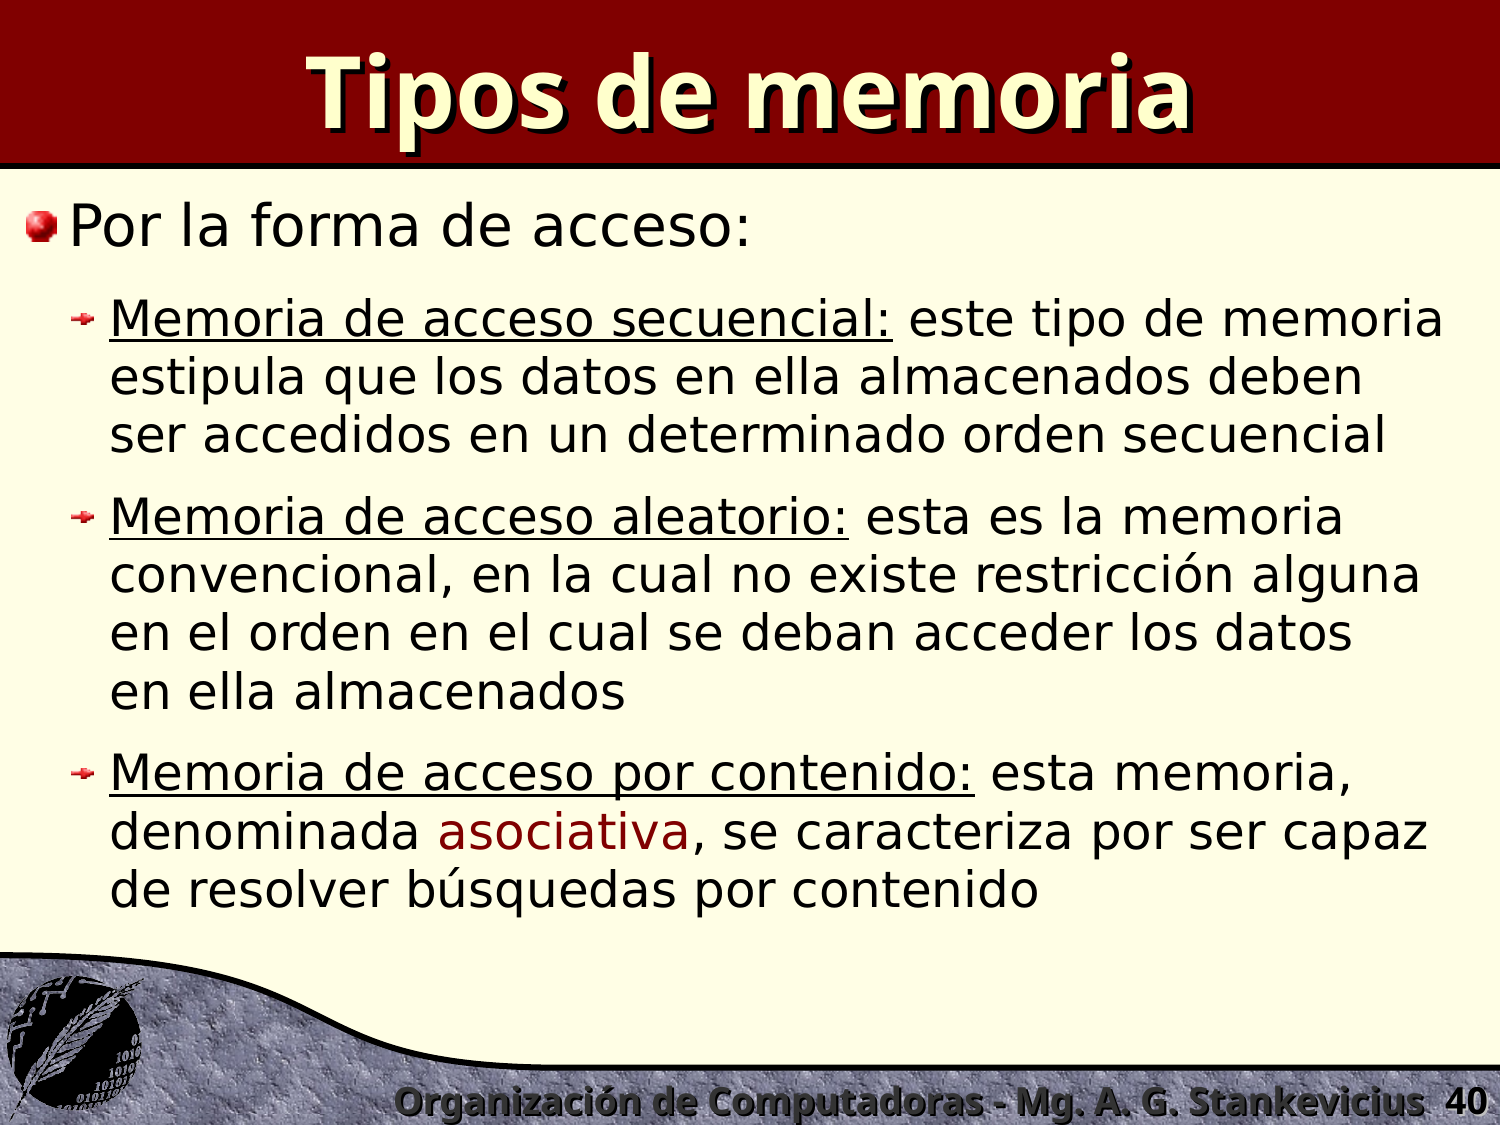

# Tipos de memoria
Por la forma de acceso:
Memoria de acceso secuencial: este tipo de memoria estipula que los datos en ella almacenados deben
ser accedidos en un determinado orden secuencial
Memoria de acceso aleatorio: esta es la memoria convencional, en la cual no existe restricción alguna en el orden en el cual se deban acceder los datos
en ella almacenados
Memoria de acceso por contenido: esta memoria, denominada asociativa, se caracteriza por ser capaz de resolver búsquedas por contenido
40